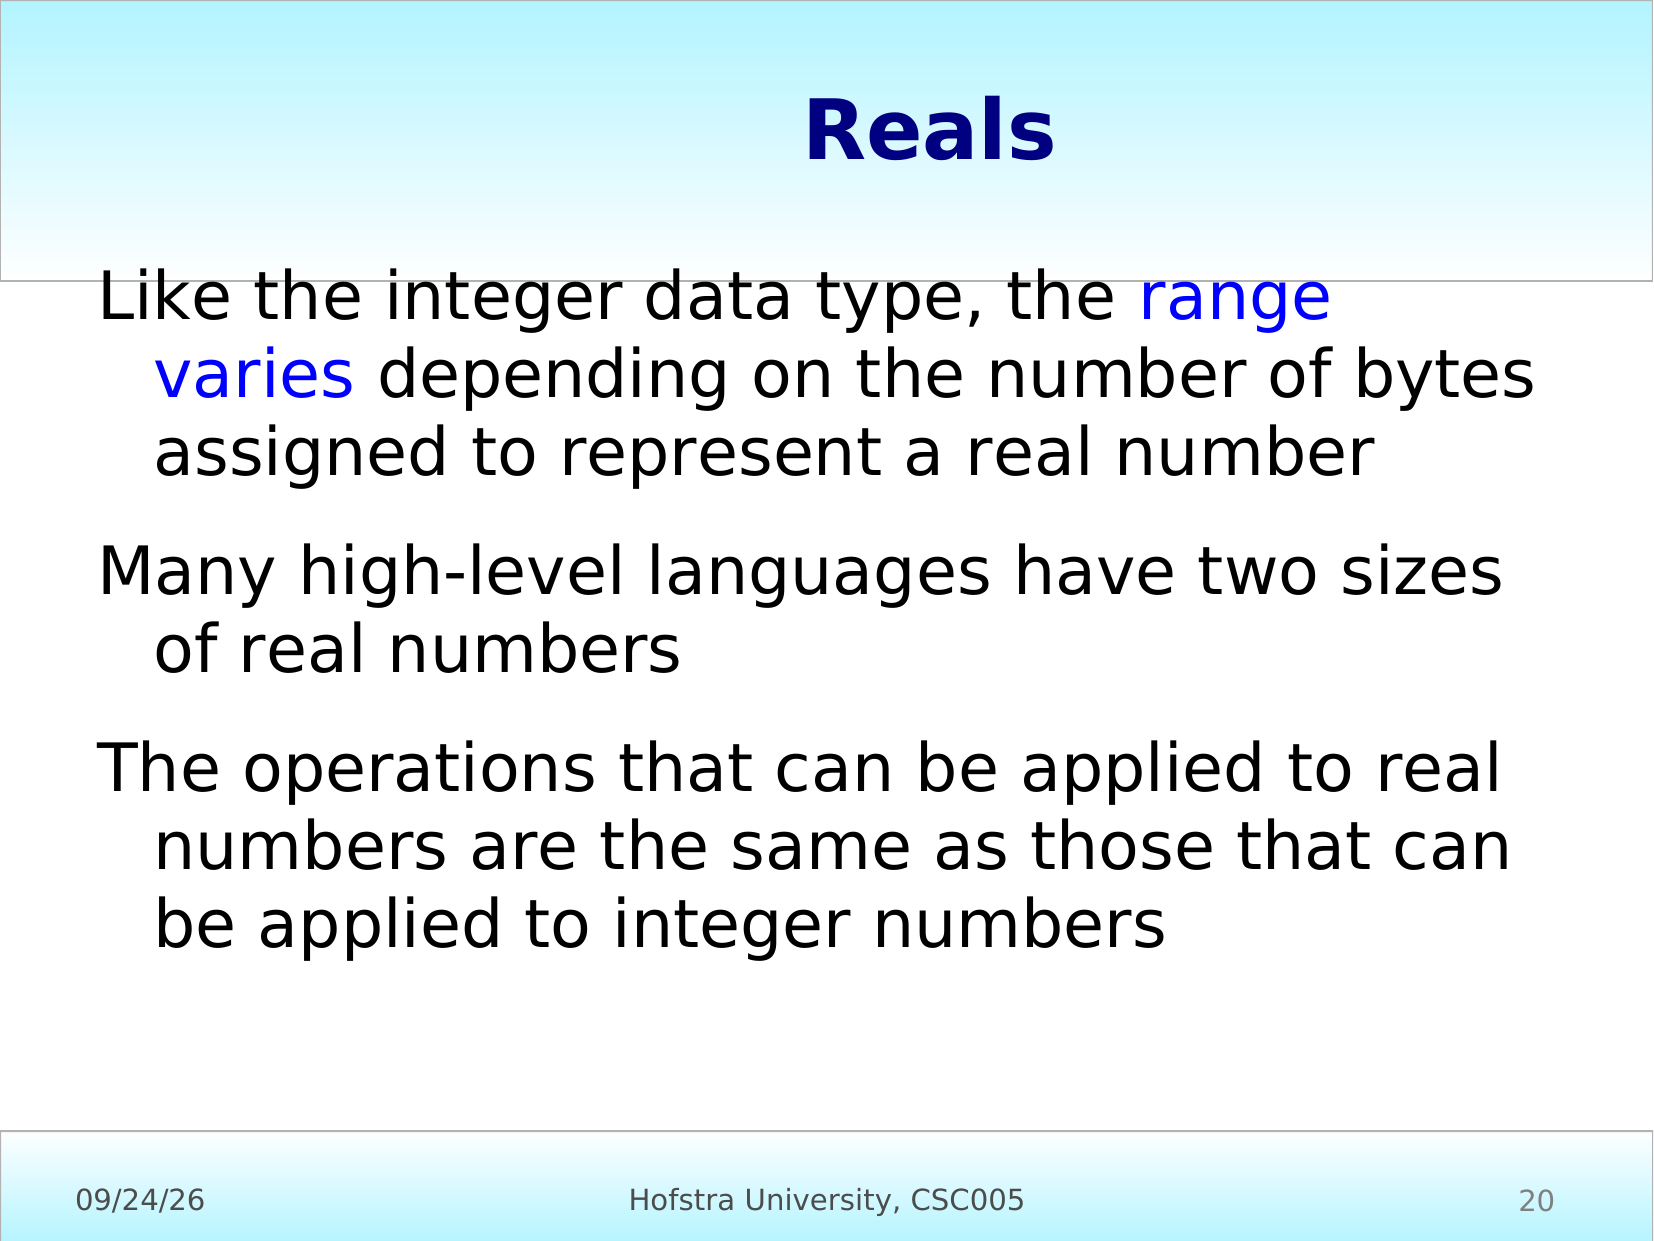

# Reals
Like the integer data type, the range varies depending on the number of bytes assigned to represent a real number
Many high-level languages have two sizes of real numbers
The operations that can be applied to real numbers are the same as those that can be applied to integer numbers
20
Hofstra University, CSC005